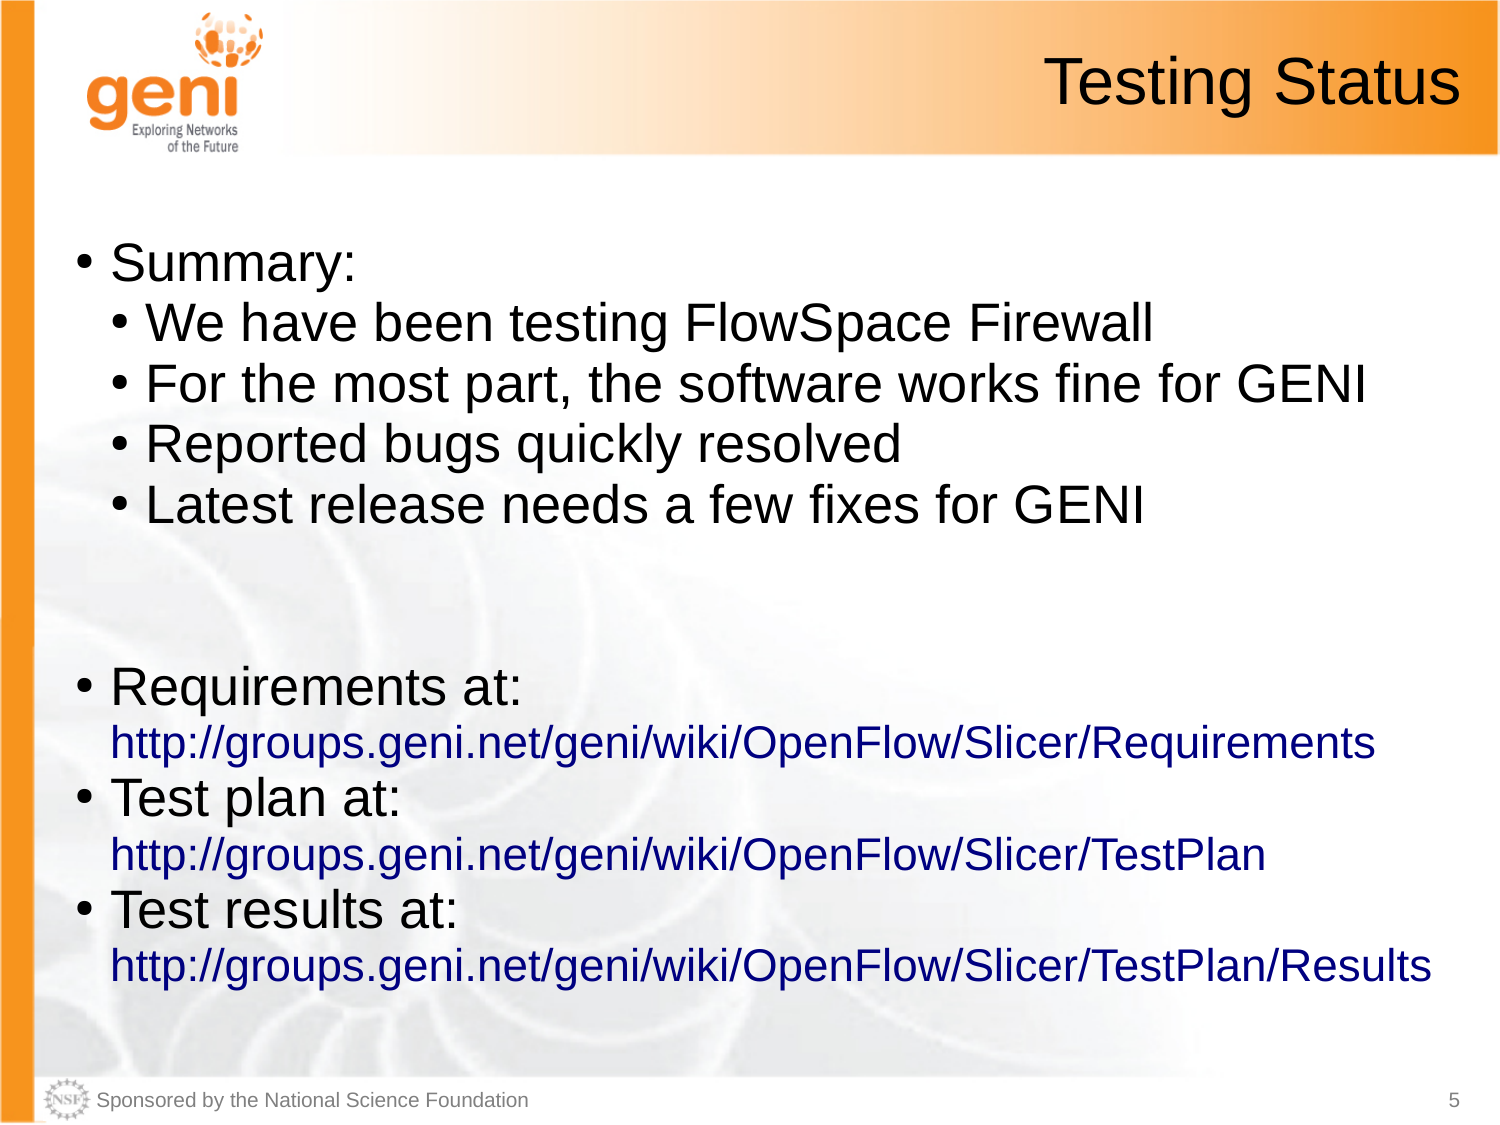

# Testing Status
Summary:
We have been testing FlowSpace Firewall
For the most part, the software works fine for GENI
Reported bugs quickly resolved
Latest release needs a few fixes for GENI
Requirements at:
http://groups.geni.net/geni/wiki/OpenFlow/Slicer/Requirements
Test plan at:
http://groups.geni.net/geni/wiki/OpenFlow/Slicer/TestPlan
Test results at:
http://groups.geni.net/geni/wiki/OpenFlow/Slicer/TestPlan/Results